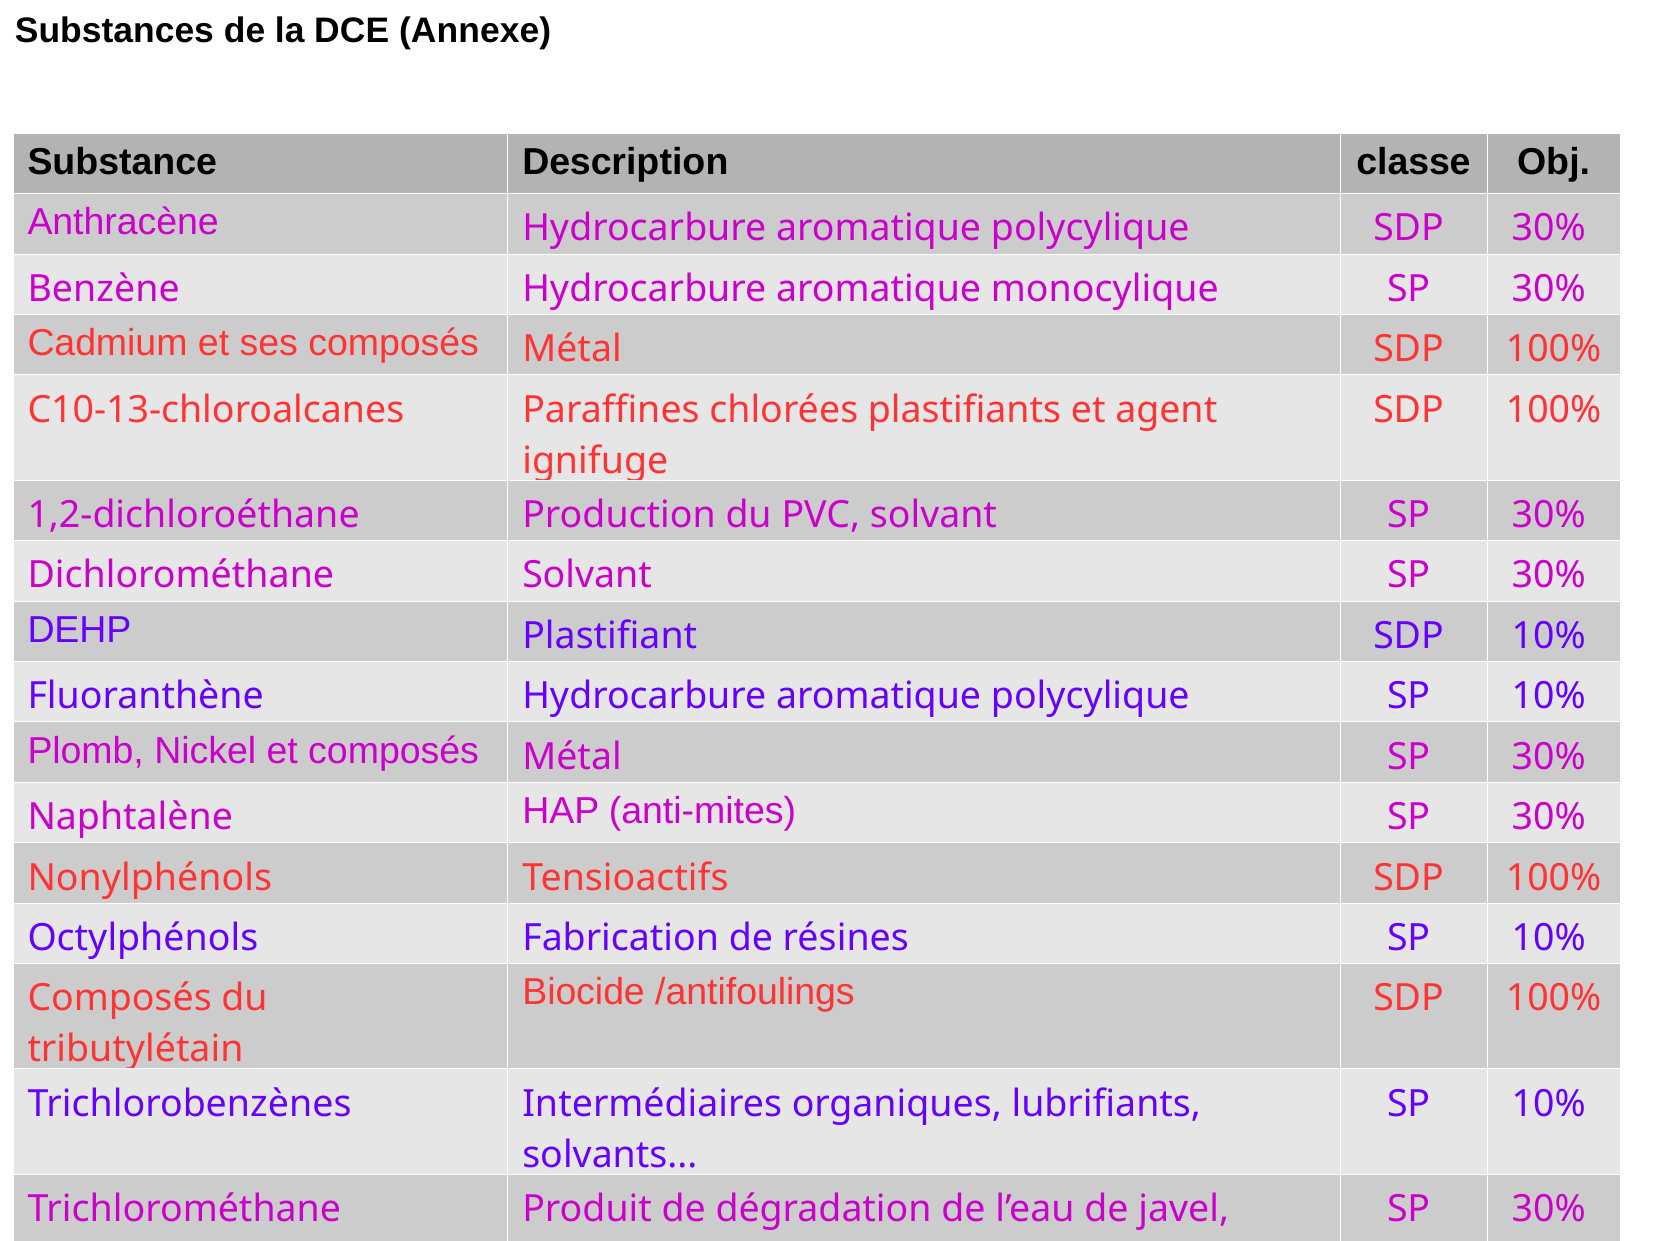

Substances de la DCE (Annexe)
| Substance | Description | classe | Obj. |
| --- | --- | --- | --- |
| Anthracène | Hydrocarbure aromatique polycylique | SDP | 30% |
| Benzène | Hydrocarbure aromatique monocylique | SP | 30% |
| Cadmium et ses composés | Métal | SDP | 100% |
| C10-13-chloroalcanes | Paraffines chlorées plastifiants et agent ignifuge | SDP | 100% |
| 1,2-dichloroéthane | Production du PVC, solvant | SP | 30% |
| Dichlorométhane | Solvant | SP | 30% |
| DEHP | Plastifiant | SDP | 10% |
| Fluoranthène | Hydrocarbure aromatique polycylique | SP | 10% |
| Plomb, Nickel et composés | Métal | SP | 30% |
| Naphtalène | HAP (anti-mites) | SP | 30% |
| Nonylphénols | Tensioactifs | SDP | 100% |
| Octylphénols | Fabrication de résines | SP | 10% |
| Composés du tributylétain | Biocide /antifoulings | SDP | 100% |
| Trichlorobenzènes | Intermédiaires organiques, lubrifiants, solvants... | SP | 10% |
| Trichlorométhane | Produit de dégradation de l’eau de javel, anesthésique, conservateur | SP | 30% |